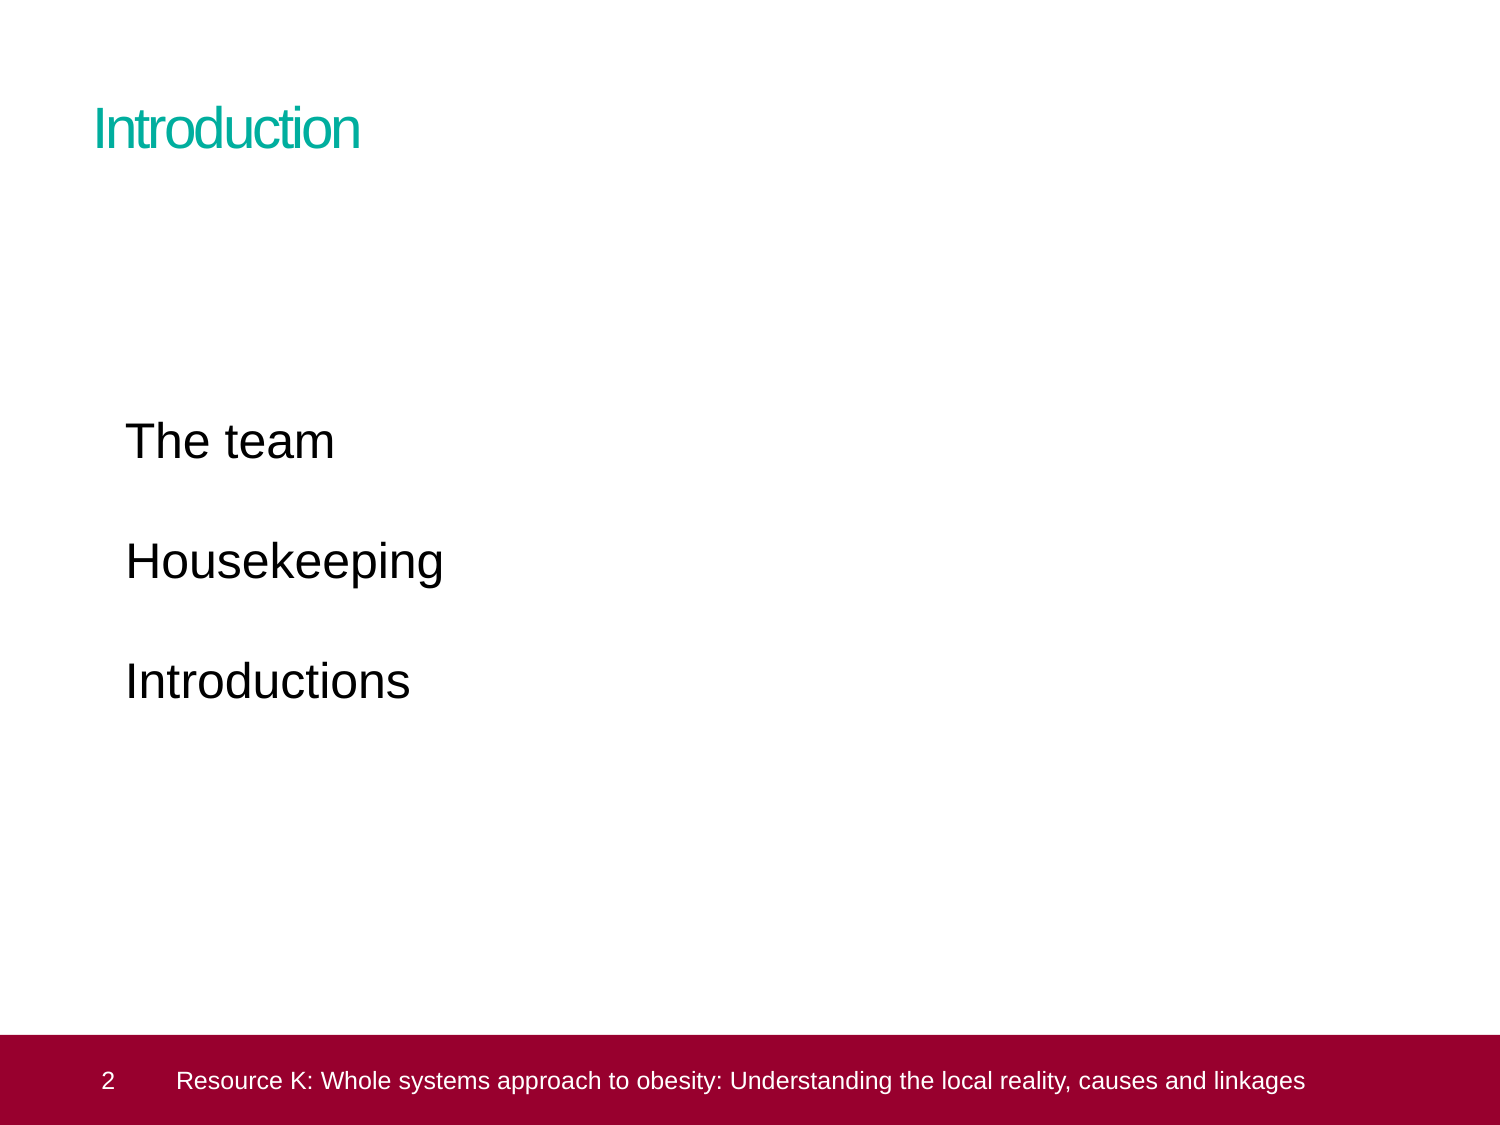

# Introduction
The team
Housekeeping
Introductions
 2
Resource K: Whole systems approach to obesity: Understanding the local reality, causes and linkages